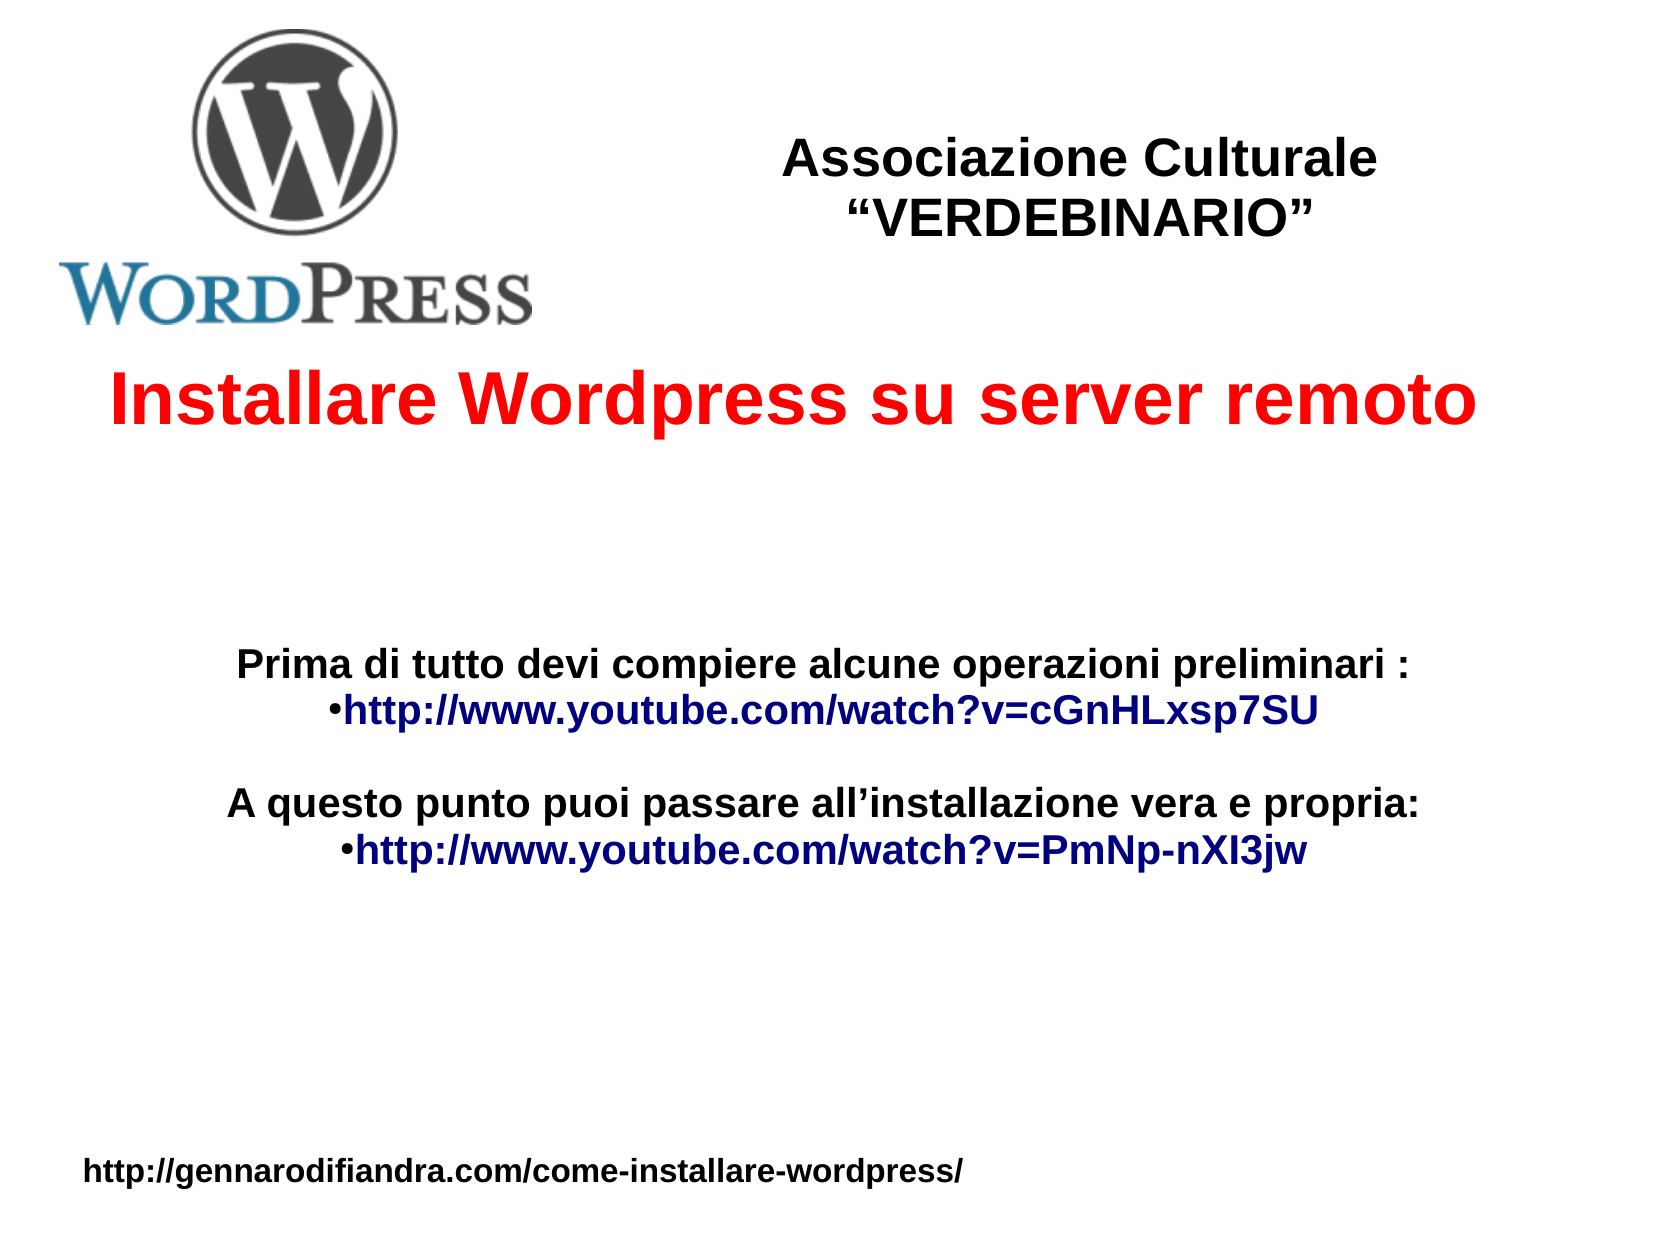

# Associazione Culturale “VERDEBINARIO”
Installare Wordpress su server remoto
Prima di tutto devi compiere alcune operazioni preliminari :
http://www.youtube.com/watch?v=cGnHLxsp7SU
A questo punto puoi passare all’installazione vera e propria:
http://www.youtube.com/watch?v=PmNp-nXI3jw
http://gennarodifiandra.com/come-installare-wordpress/